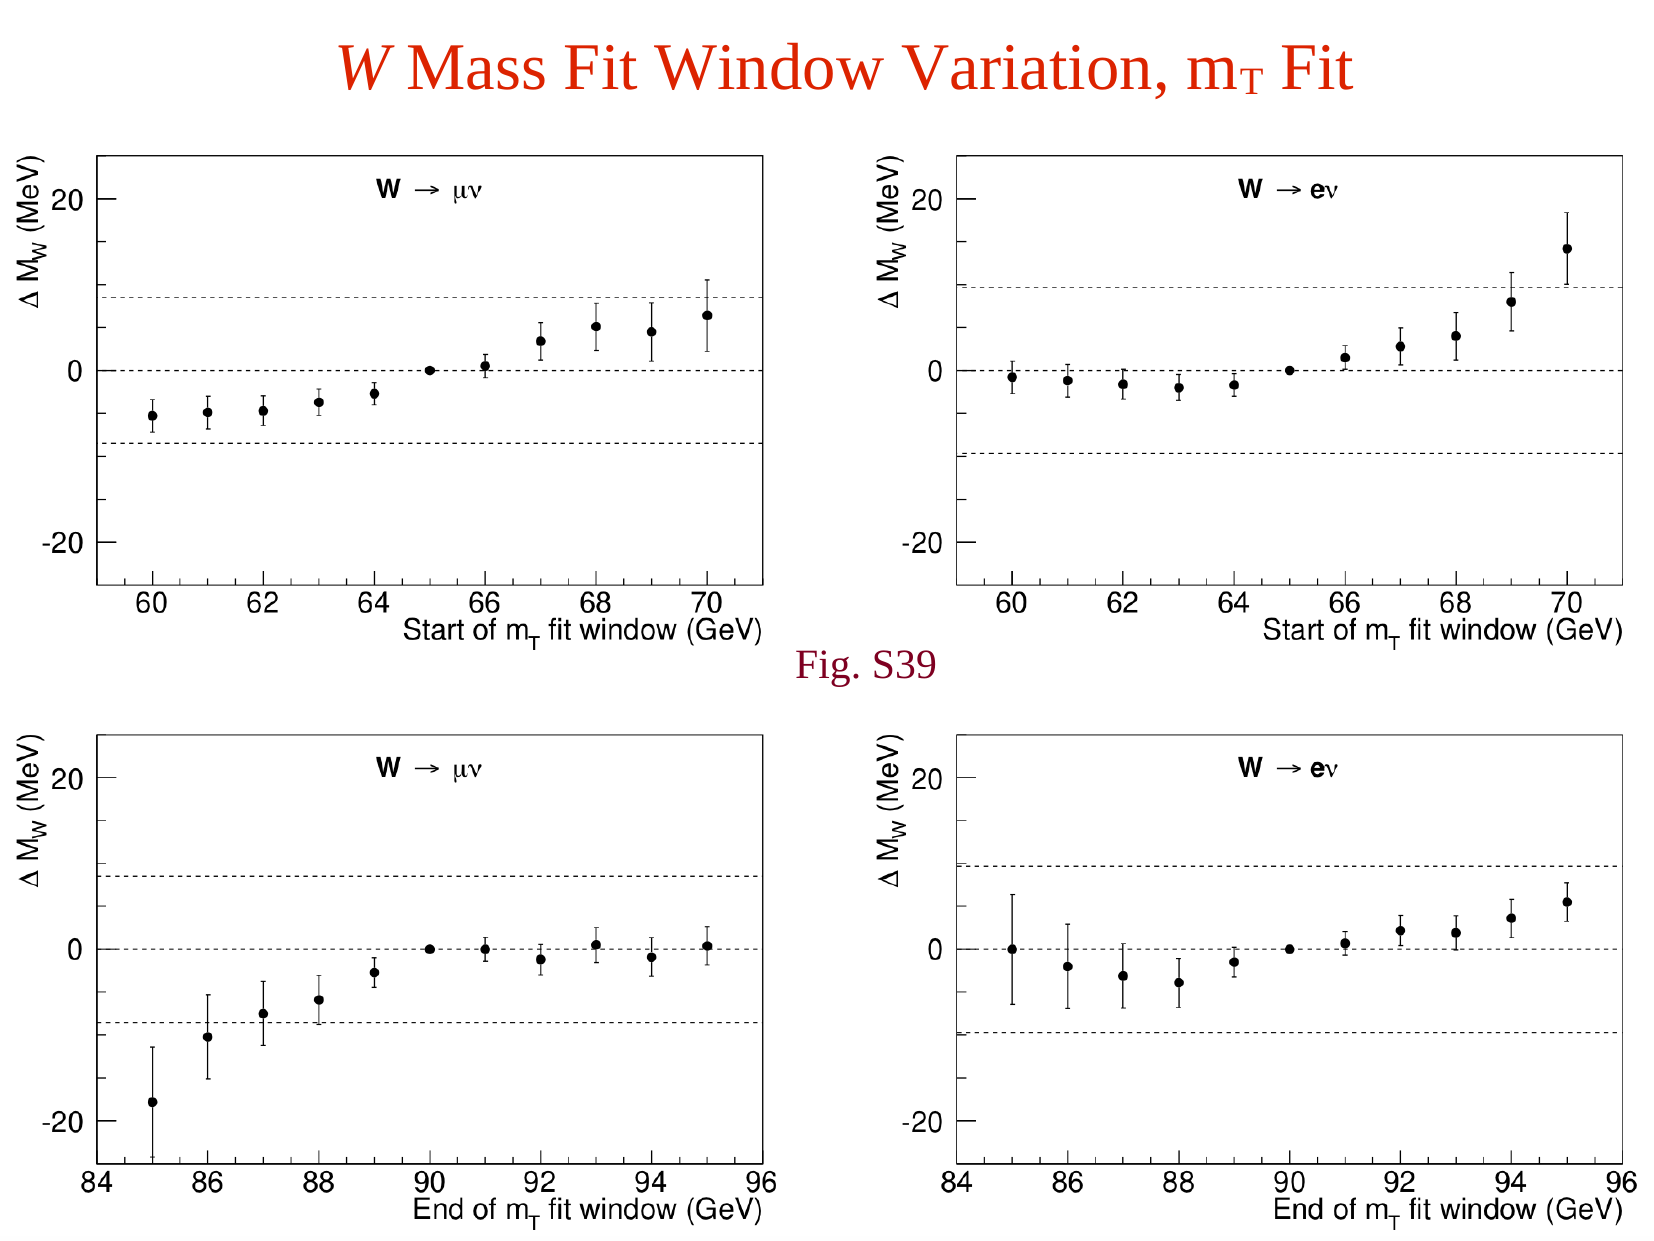

# W Mass Fit Window Variation, mT Fit
Fig. S39
A. V. Kotwal, SLAC, 4/11/22